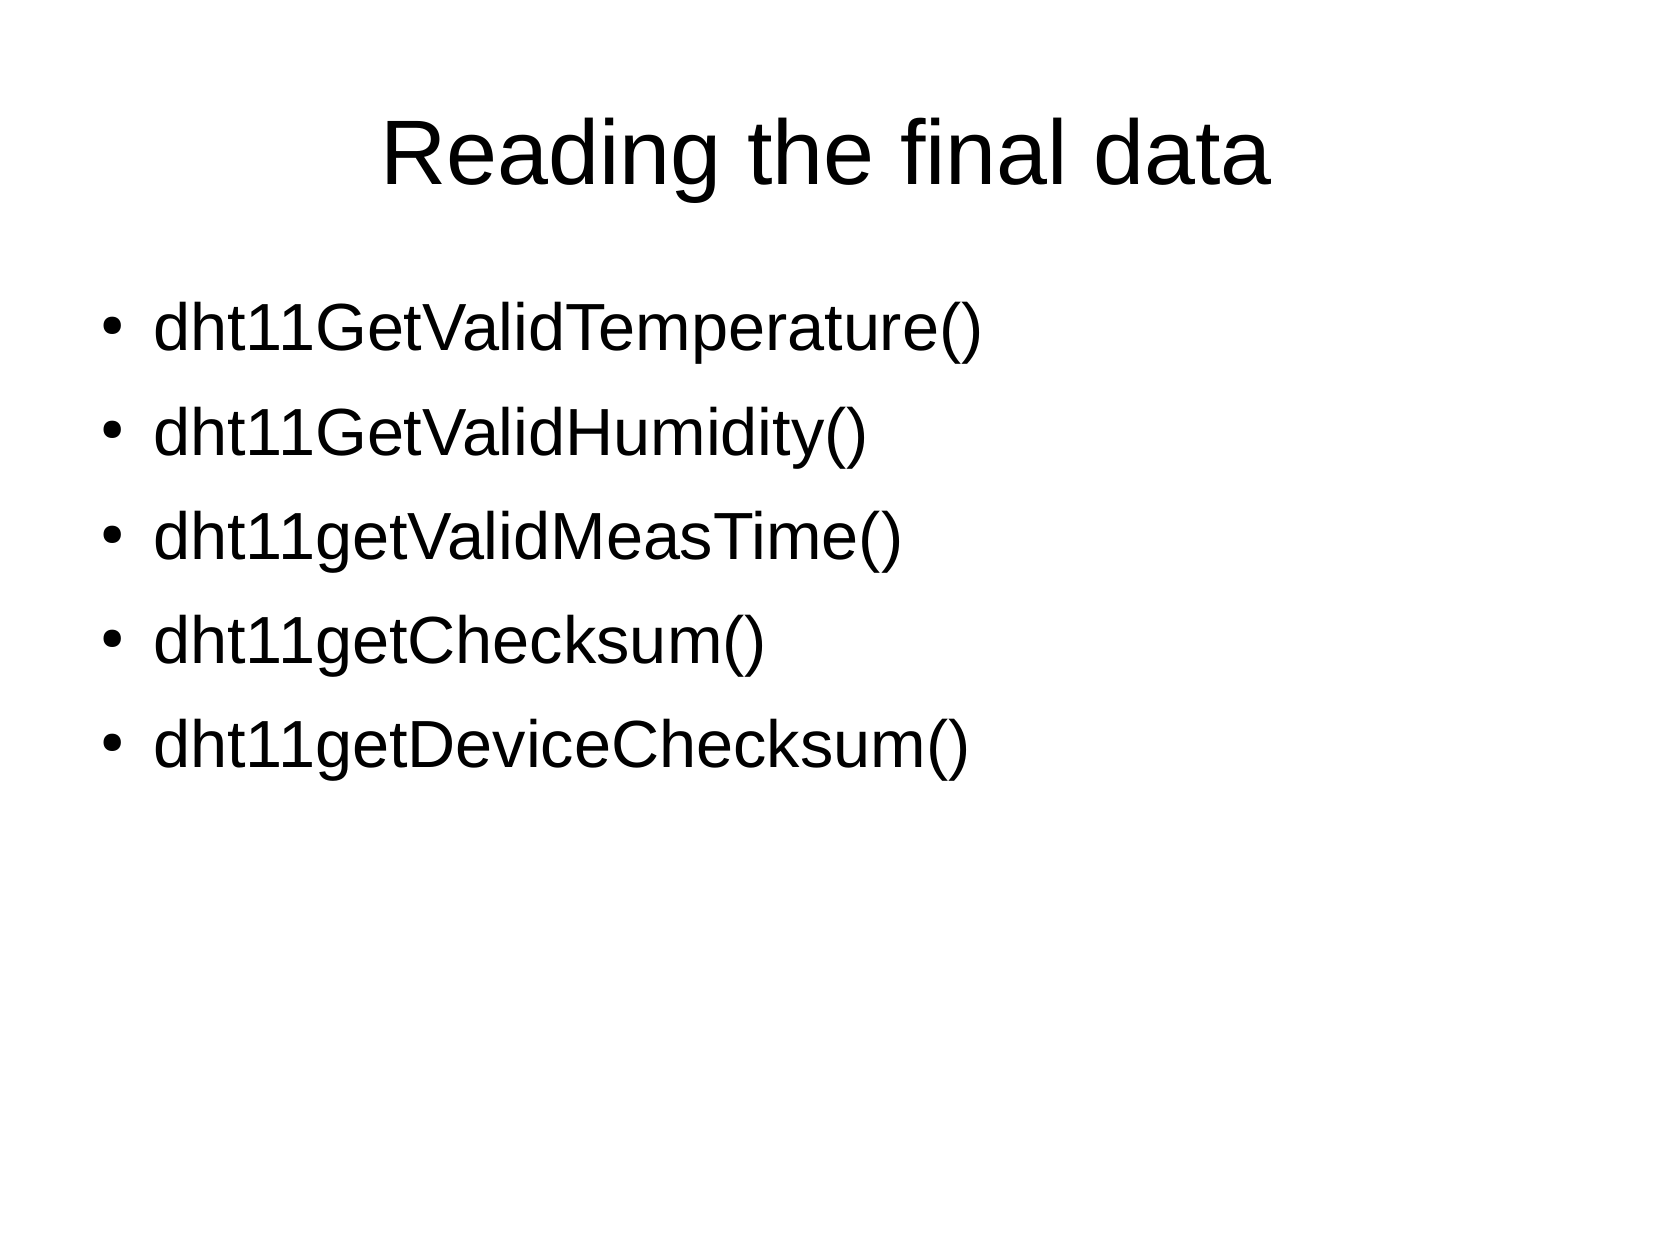

# Reading the final data
dht11GetValidTemperature()
dht11GetValidHumidity()
dht11getValidMeasTime()
dht11getChecksum()
dht11getDeviceChecksum()